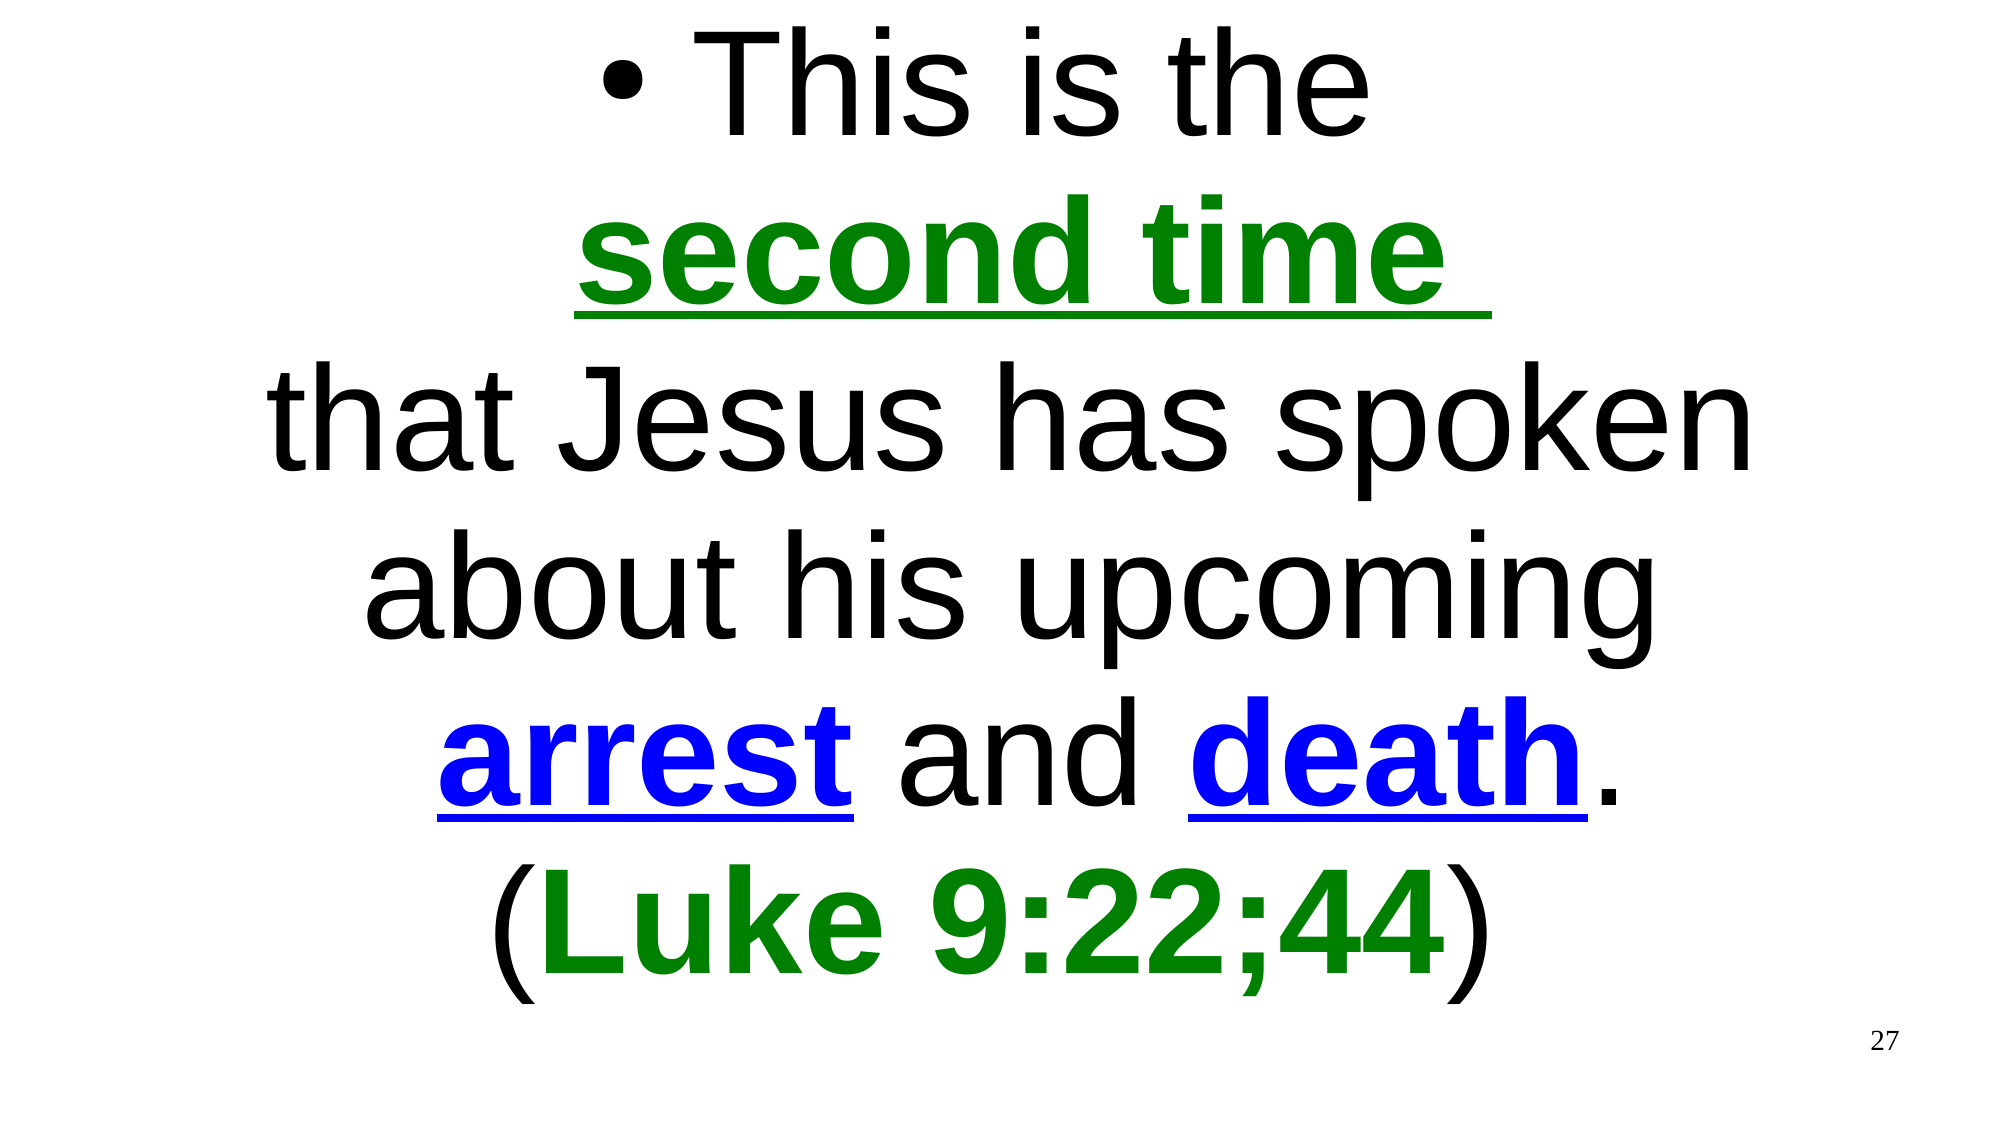

# This is the second time that Jesus has spoken about his upcoming arrest and death. (Luke 9:22;44)
27